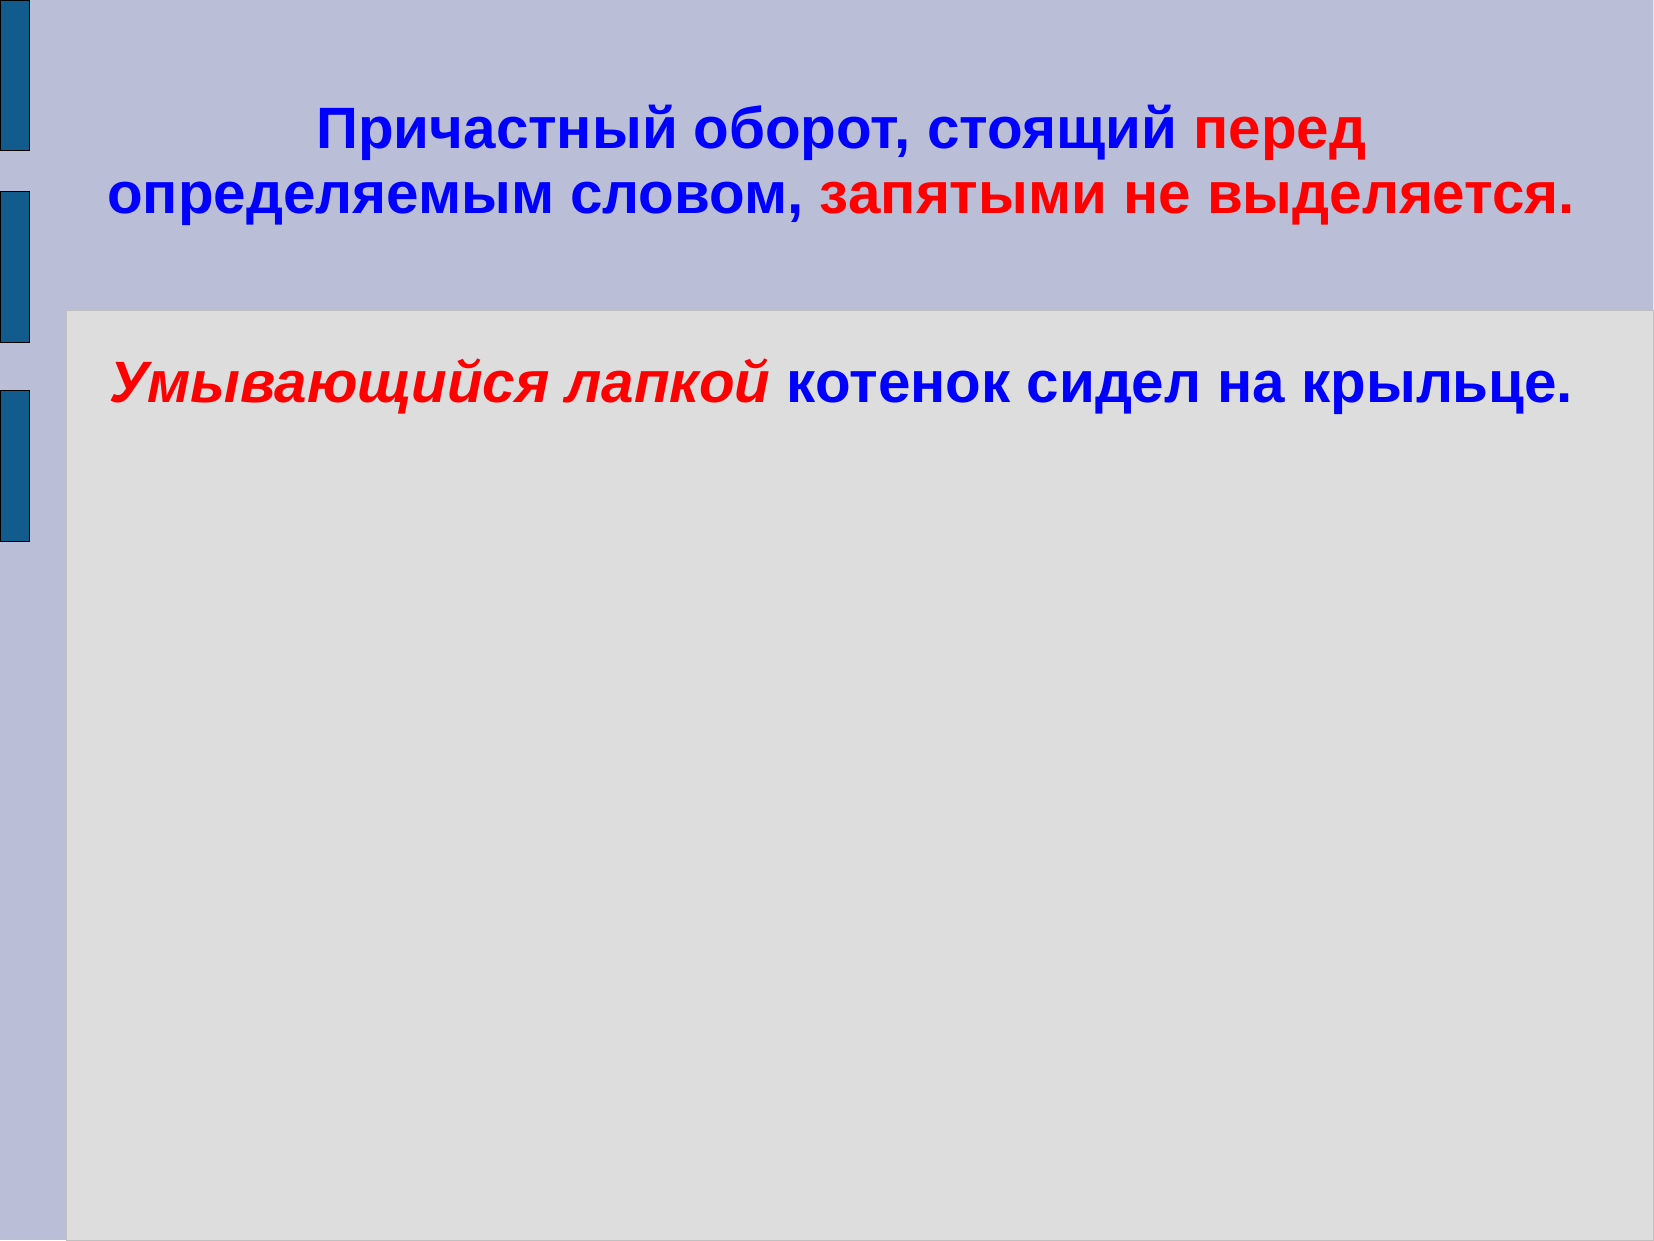

Причастный оборот, стоящий перед определяемым словом, запятыми не выделяется.
Умывающийся лапкой котенок сидел на крыльце.